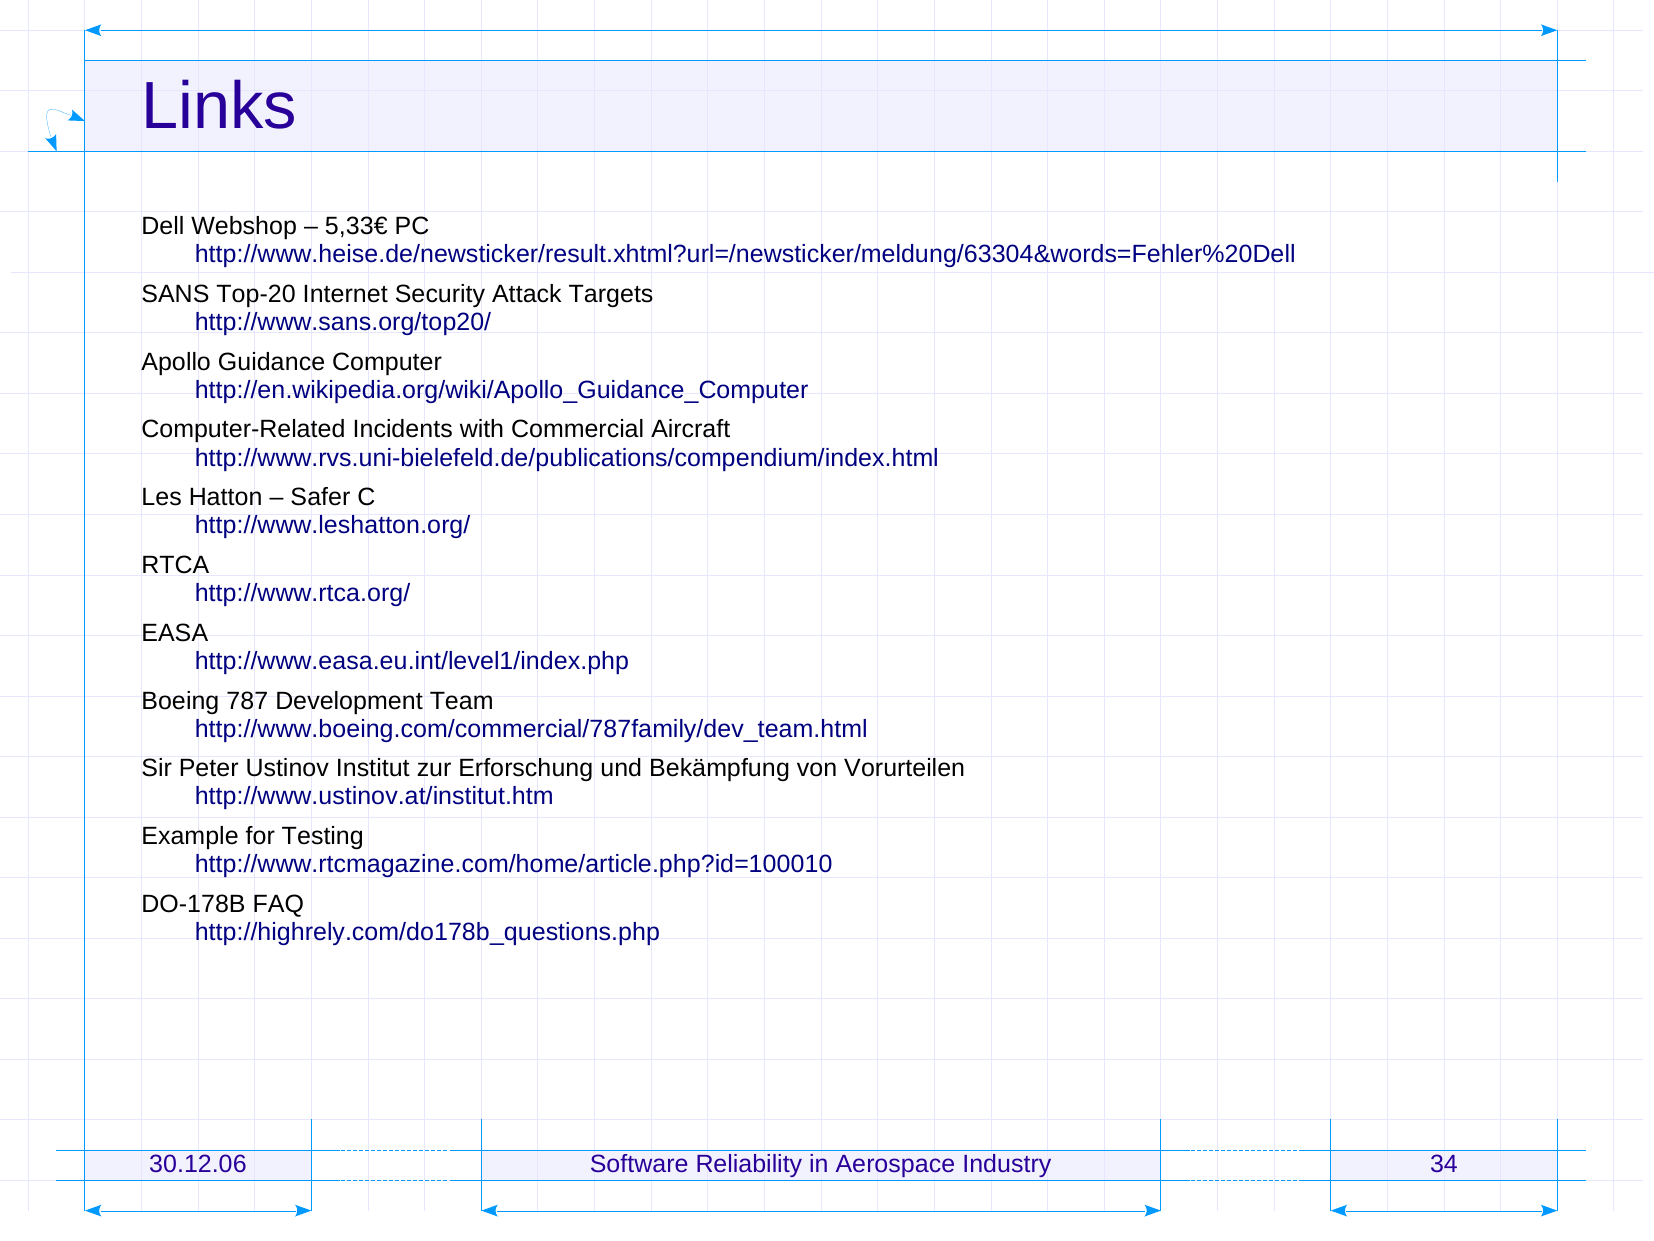

# Links
Dell Webshop – 5,33€ PC
http://www.heise.de/newsticker/result.xhtml?url=/newsticker/meldung/63304&words=Fehler%20Dell
SANS Top-20 Internet Security Attack Targets
http://www.sans.org/top20/
Apollo Guidance Computer
http://en.wikipedia.org/wiki/Apollo_Guidance_Computer
Computer-Related Incidents with Commercial Aircraft
http://www.rvs.uni-bielefeld.de/publications/compendium/index.html
Les Hatton – Safer C
http://www.leshatton.org/
RTCA
http://www.rtca.org/
EASA
http://www.easa.eu.int/level1/index.php
Boeing 787 Development Team
http://www.boeing.com/commercial/787family/dev_team.html
Sir Peter Ustinov Institut zur Erforschung und Bekämpfung von Vorurteilen
http://www.ustinov.at/institut.htm
Example for Testing
http://www.rtcmagazine.com/home/article.php?id=100010
DO-178B FAQ
http://highrely.com/do178b_questions.php
30.12.06
Software Reliability in Aerospace Industry
34